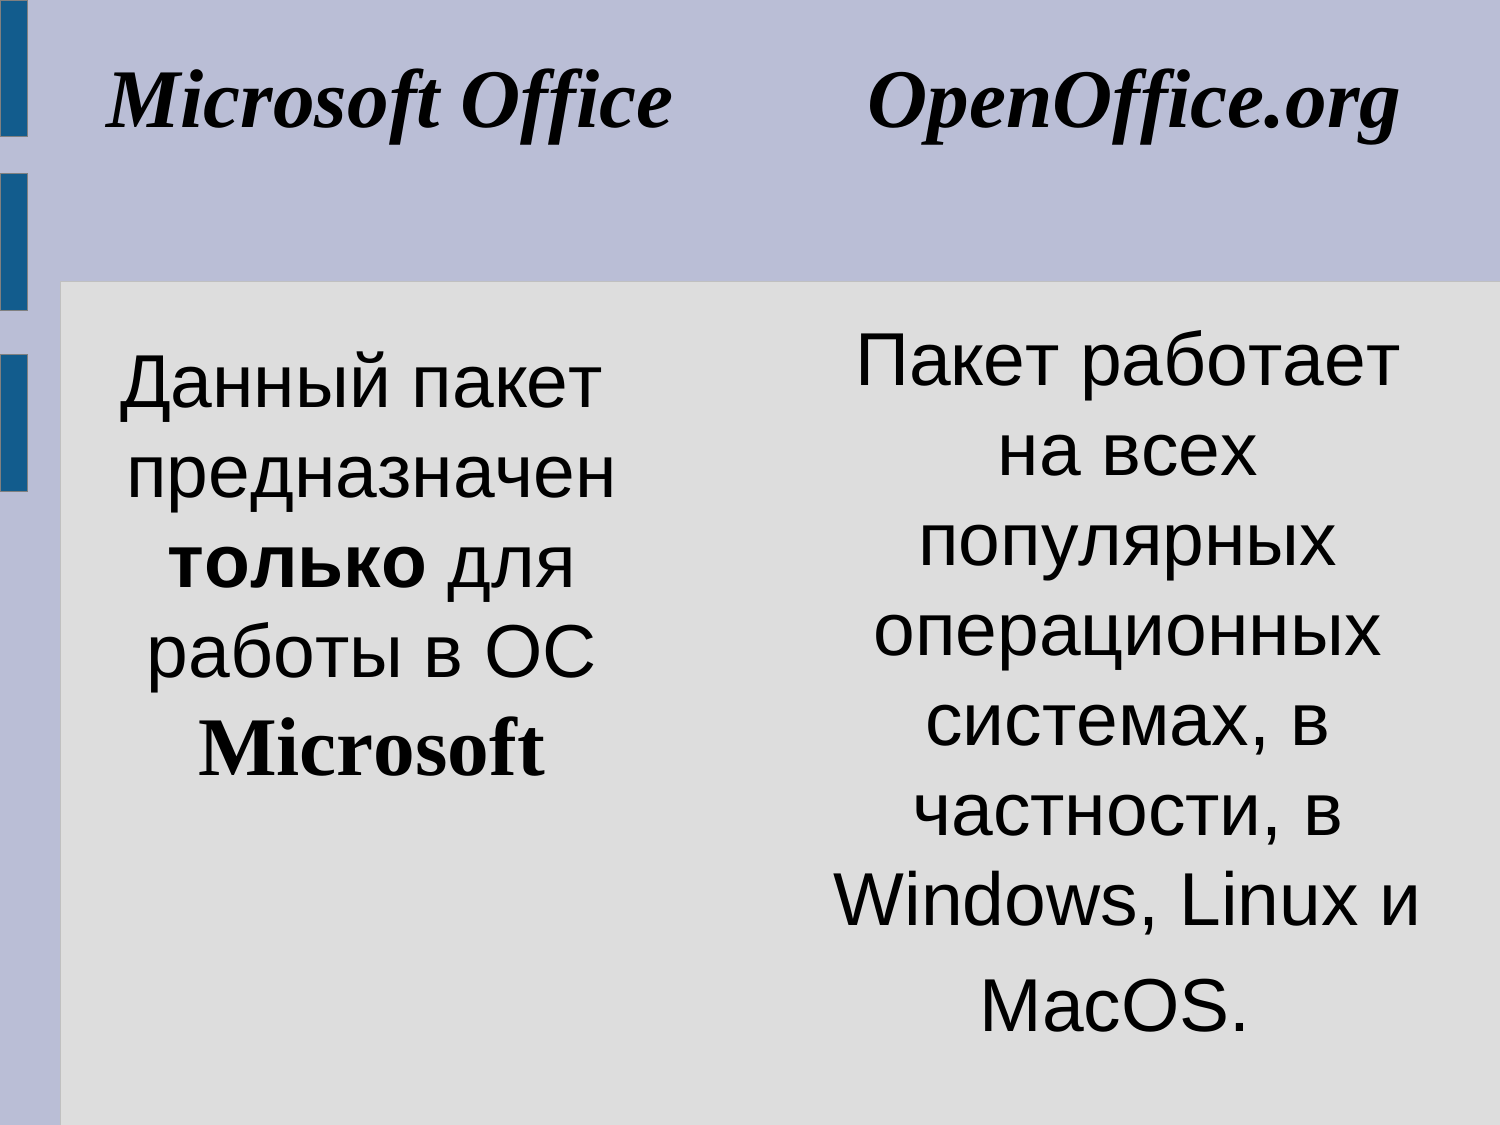

Microsoft Office
OpenOffice.org
Данный пакет предназначен только для работы в ОС Microsoft
Пакет работает на всех популярных операционных системах, в частности, в Windows, Linux и MacOS.